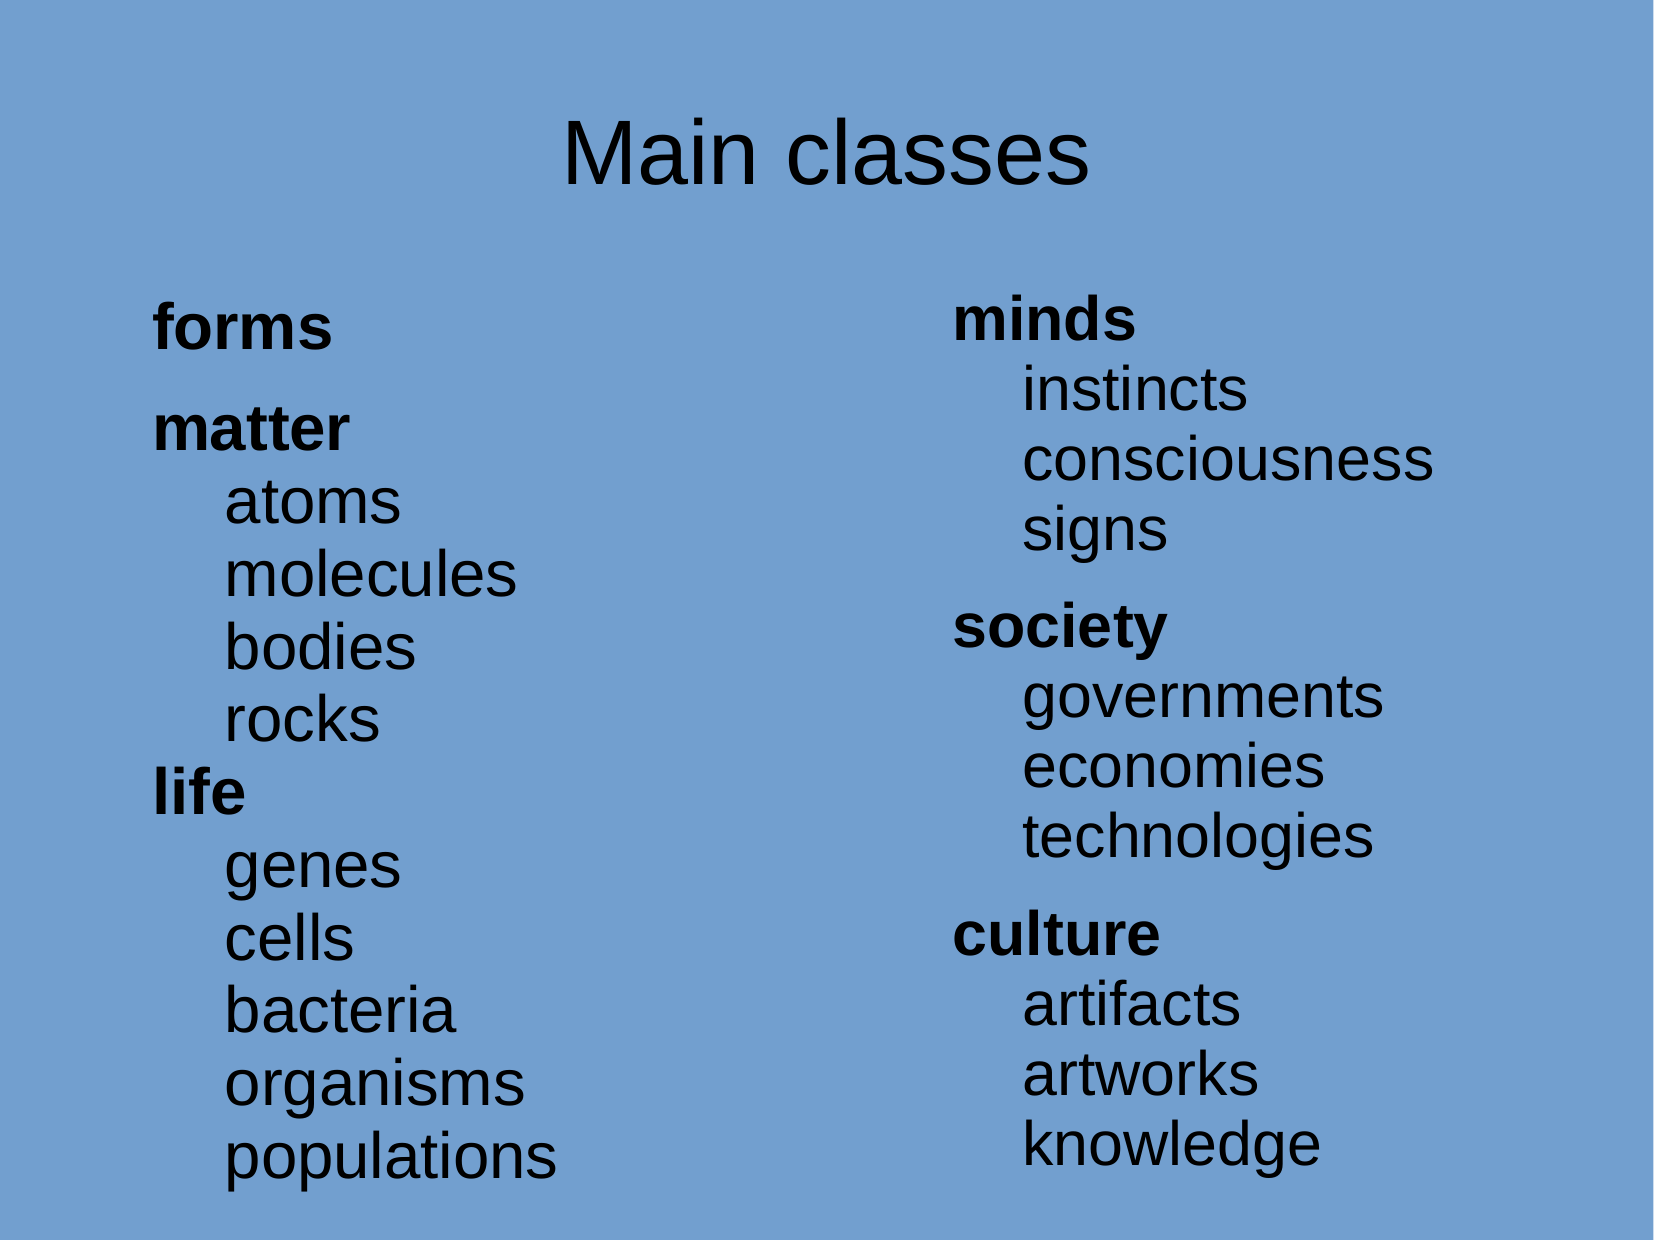

# Main classes
minds
 instincts
 consciousness
 signs
society
 governments
 economies
 technologies
culture
 artifacts
 artworks
 knowledge
forms
matter
 atoms
 molecules
 bodies
 rocks
life
 genes
 cells
 bacteria
 organisms
 populations